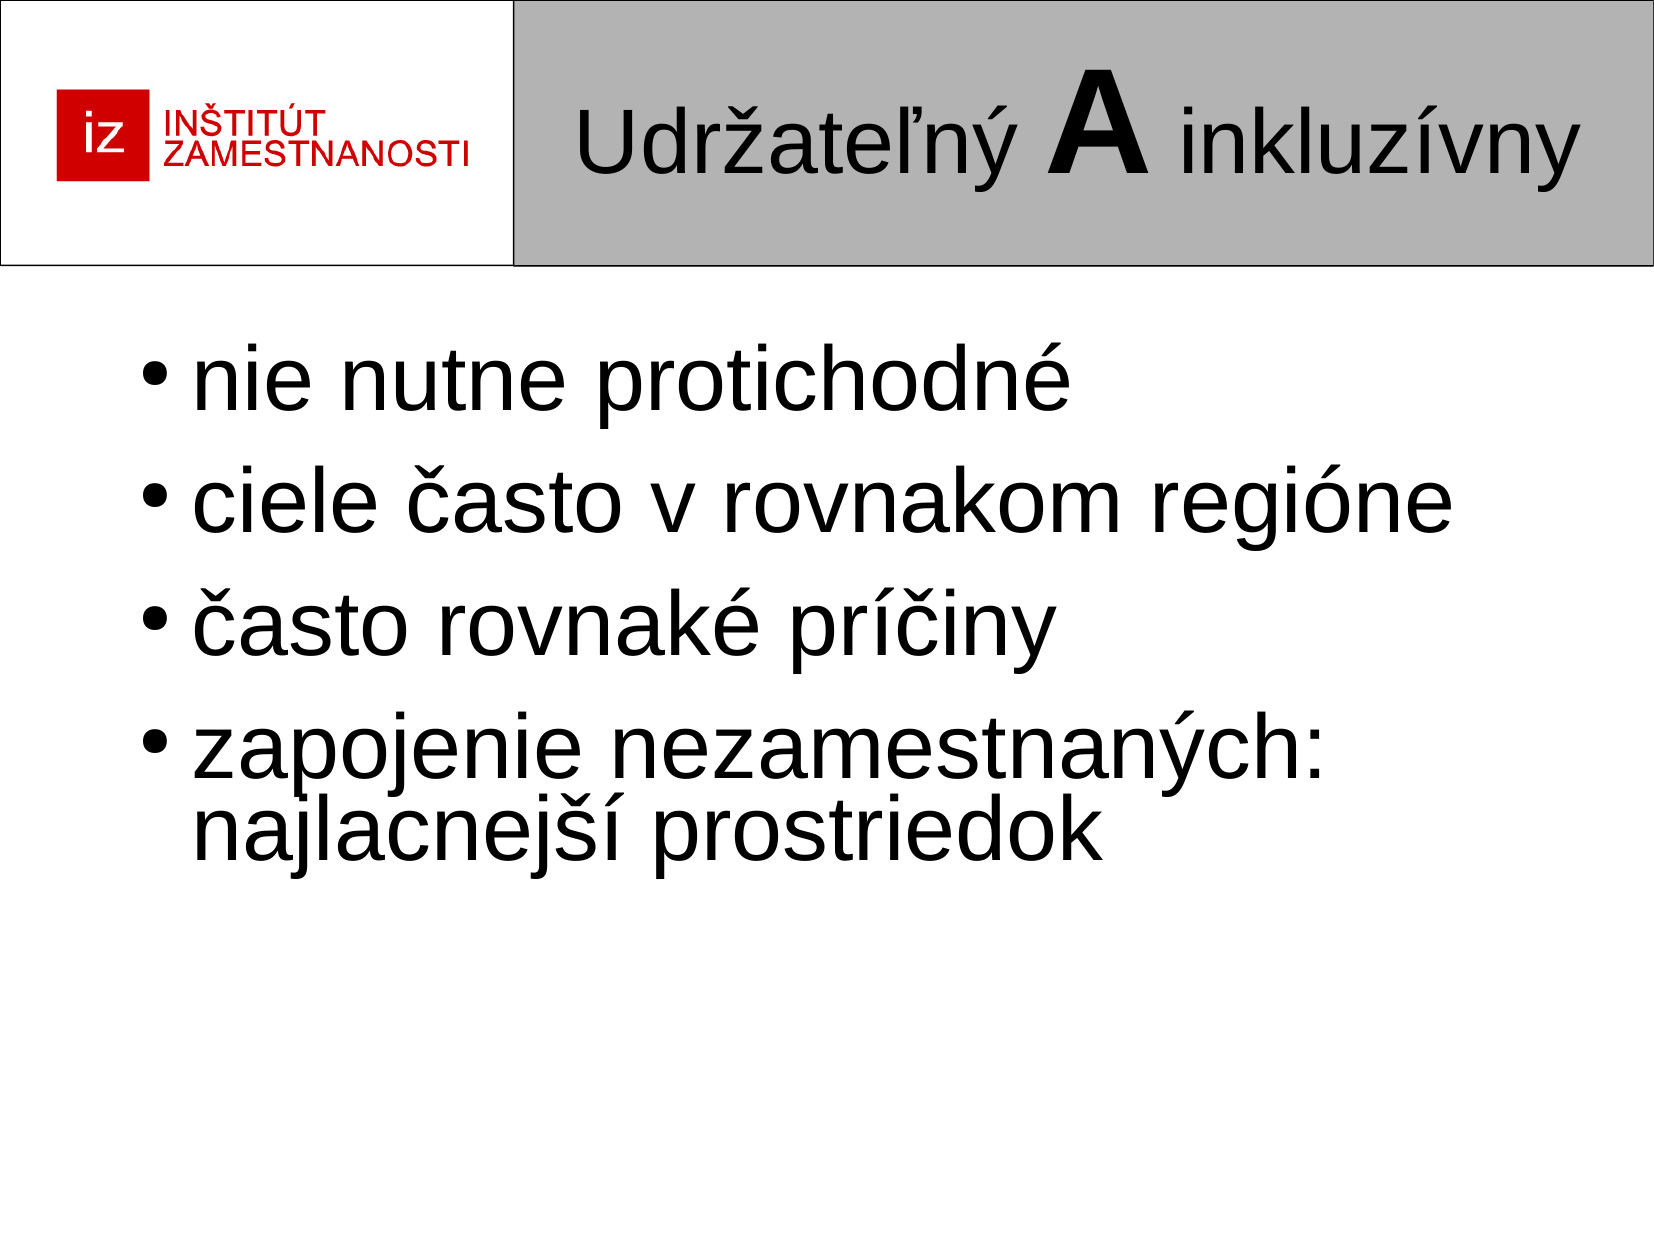

# Udržateľný A inkluzívny
nie nutne protichodné
ciele často v rovnakom regióne
často rovnaké príčiny
zapojenie nezamestnaných: najlacnejší prostriedok